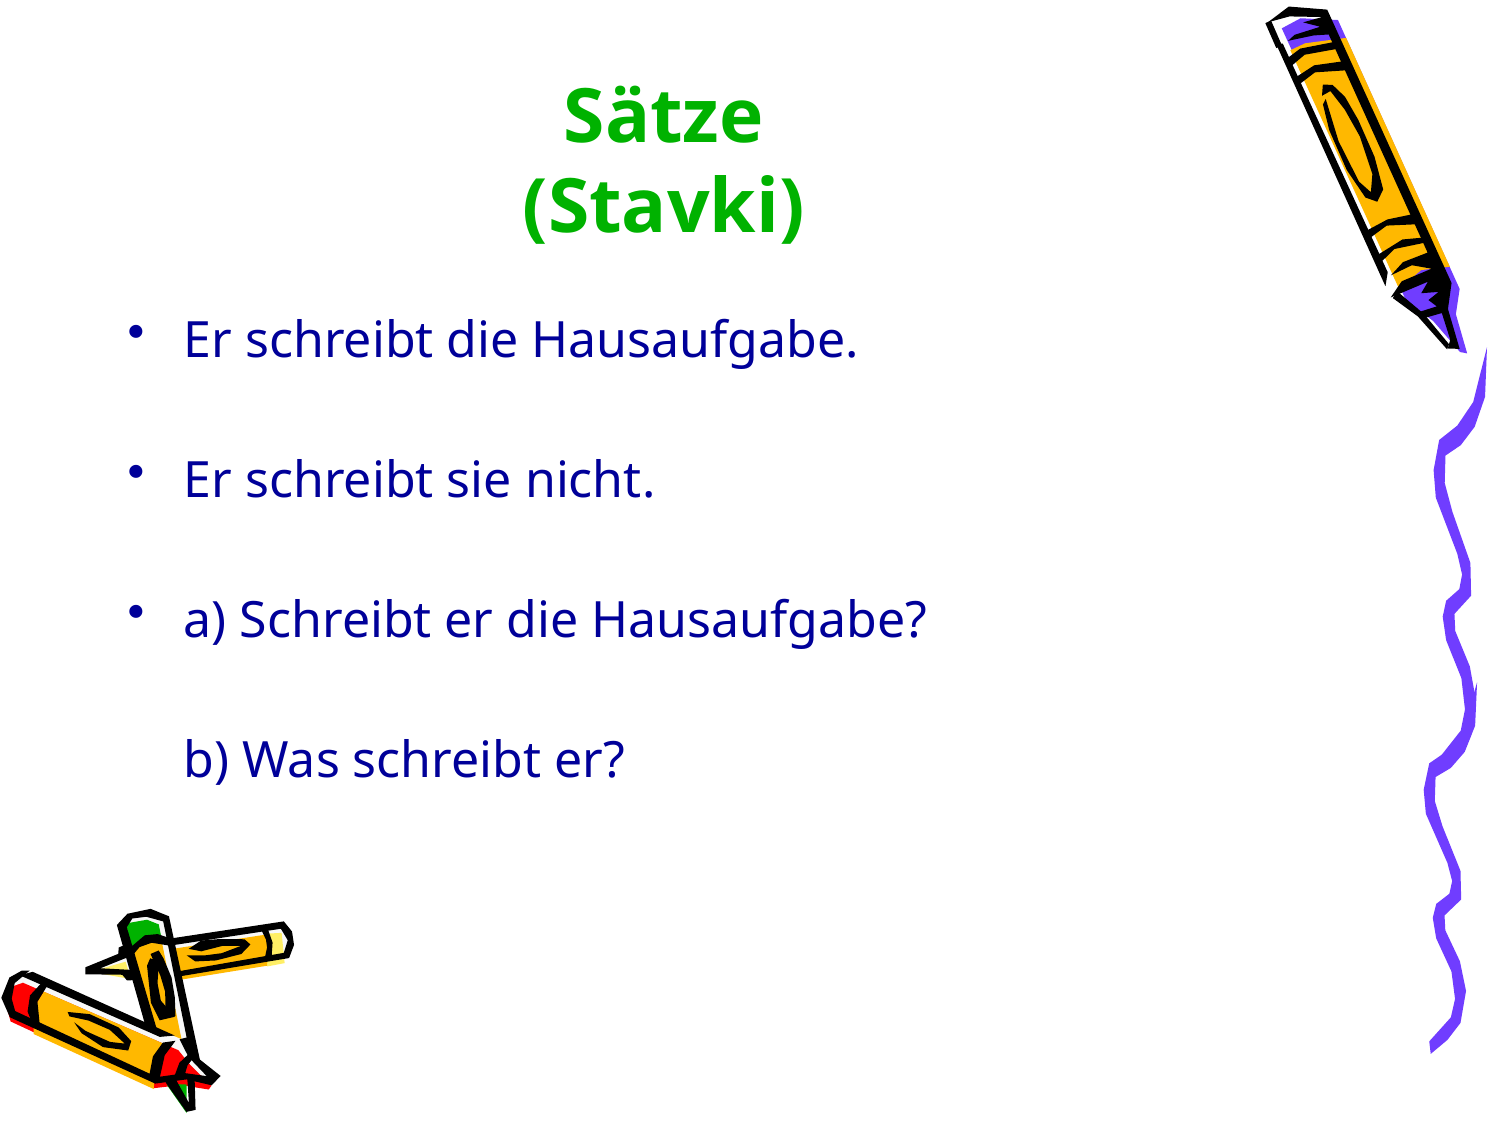

# Sätze (Stavki)
Er schreibt die Hausaufgabe.
Er schreibt sie nicht.
a) Schreibt er die Hausaufgabe?
	b) Was schreibt er?